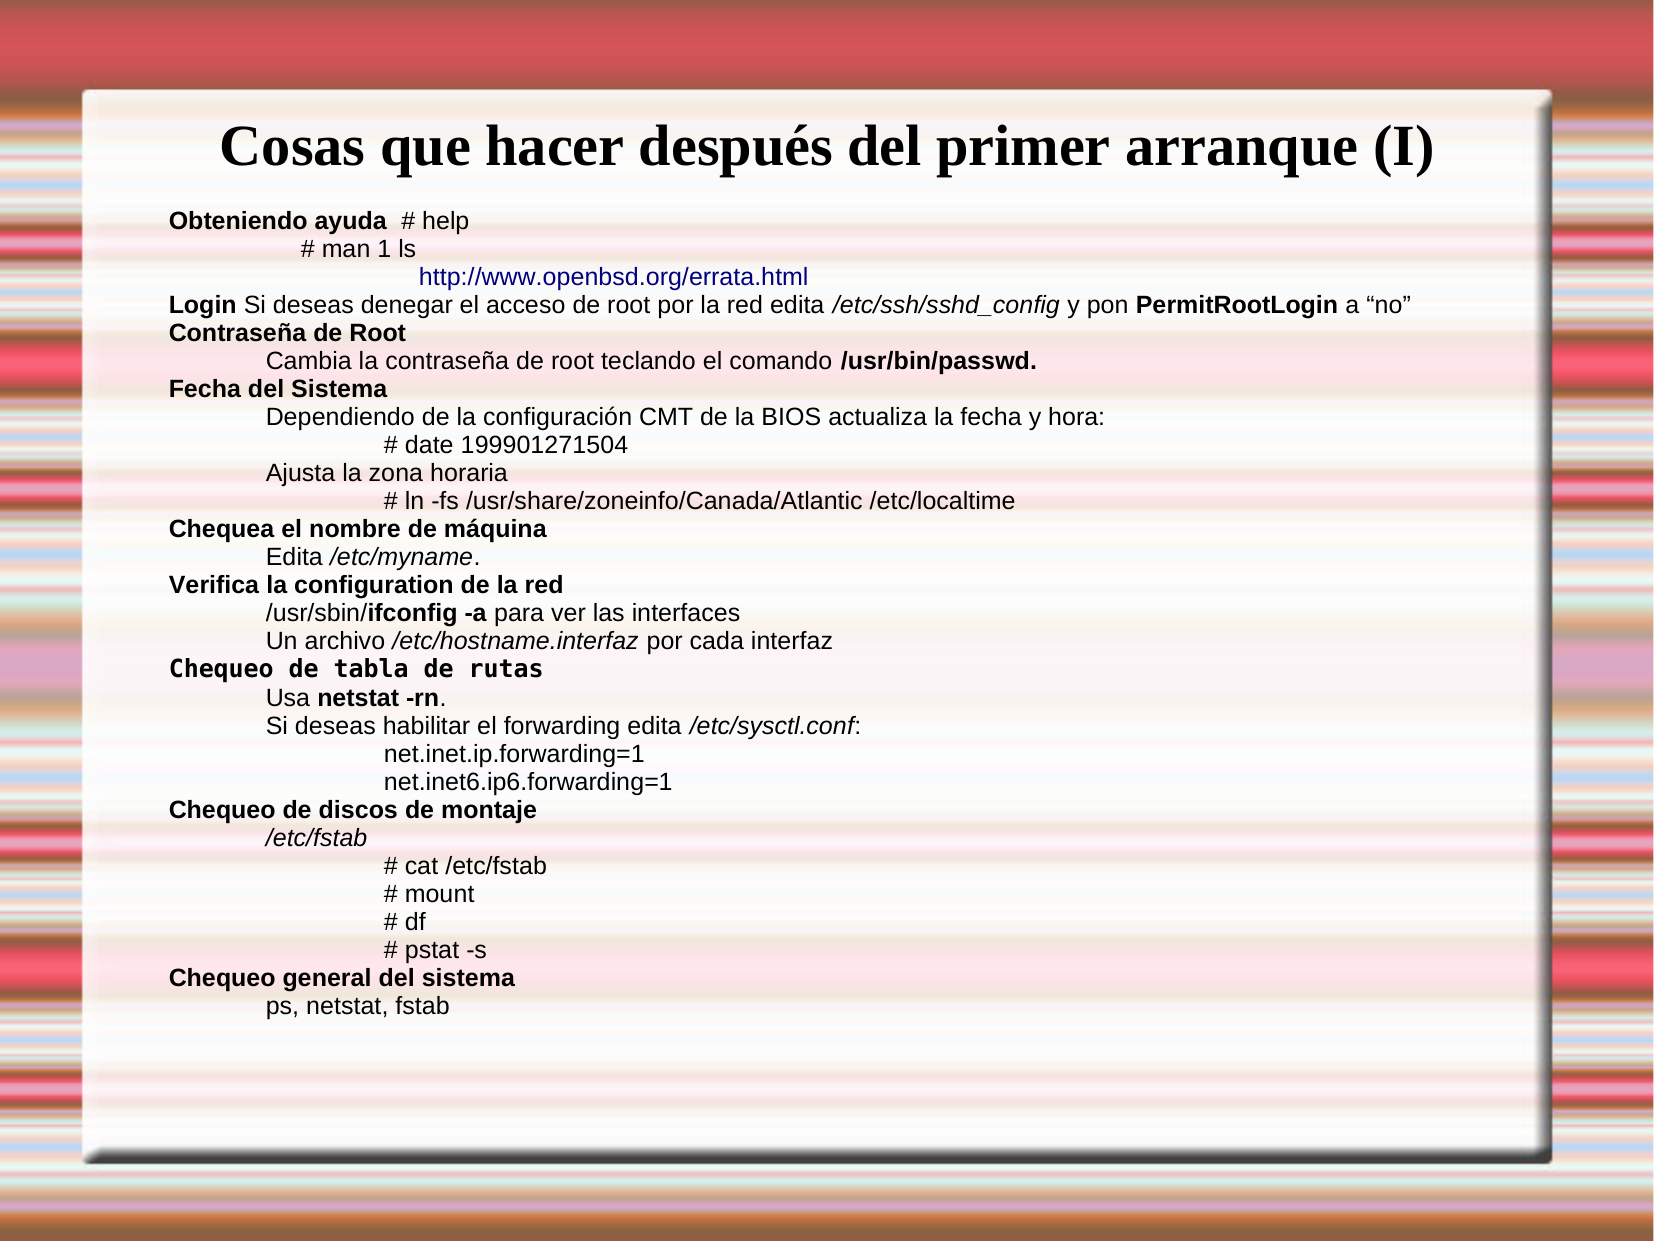

# Cosas que hacer después del primer arranque (I)
 Obteniendo ayuda # help
 	 # man 1 ls
		 http://www.openbsd.org/errata.html
 Login Si deseas denegar el acceso de root por la red edita /etc/ssh/sshd_config y pon PermitRootLogin a “no”
 Contraseña de Root
 	Cambia la contraseña de root teclando el comando /usr/bin/passwd.
 Fecha del Sistema
 	Dependiendo de la configuración CMT de la BIOS actualiza la fecha y hora:
 		# date 199901271504
 	Ajusta la zona horaria
 		# ln -fs /usr/share/zoneinfo/Canada/Atlantic /etc/localtime
 Chequea el nombre de máquina
 	Edita /etc/myname.
 Verifica la configuration de la red
 	/usr/sbin/ifconfig -a para ver las interfaces
	Un archivo /etc/hostname.interfaz por cada interfaz
 Chequeo de tabla de rutas
 	Usa netstat -rn.
 	Si deseas habilitar el forwarding edita /etc/sysctl.conf:
 		net.inet.ip.forwarding=1
 		net.inet6.ip6.forwarding=1
 Chequeo de discos de montaje
 	/etc/fstab
 		# cat /etc/fstab
 		# mount
 		# df
 		# pstat -s
 Chequeo general del sistema
 	ps, netstat, fstab